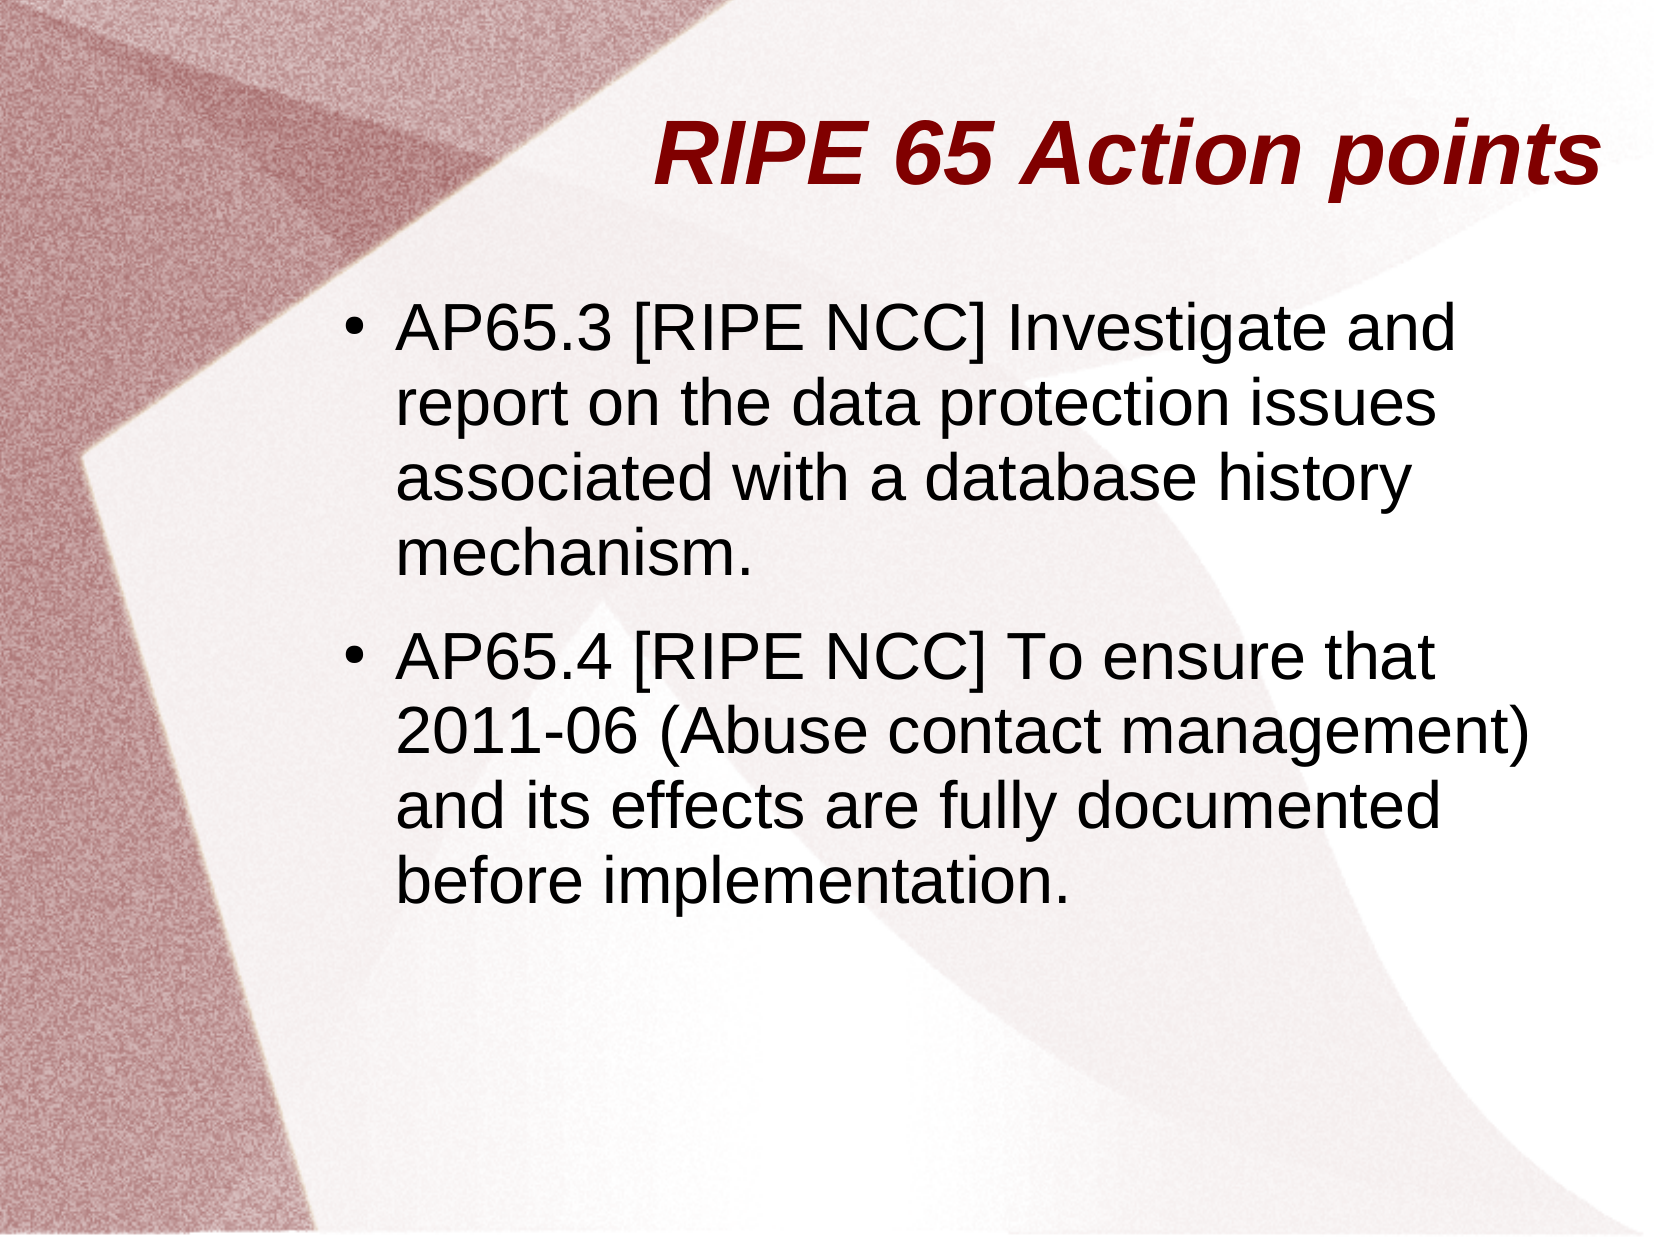

# RIPE 65 Action points
AP65.3 [RIPE NCC] Investigate and report on the data protection issues associated with a database history mechanism.
AP65.4 [RIPE NCC] To ensure that 2011-06 (Abuse contact management) and its effects are fully documented before implementation.